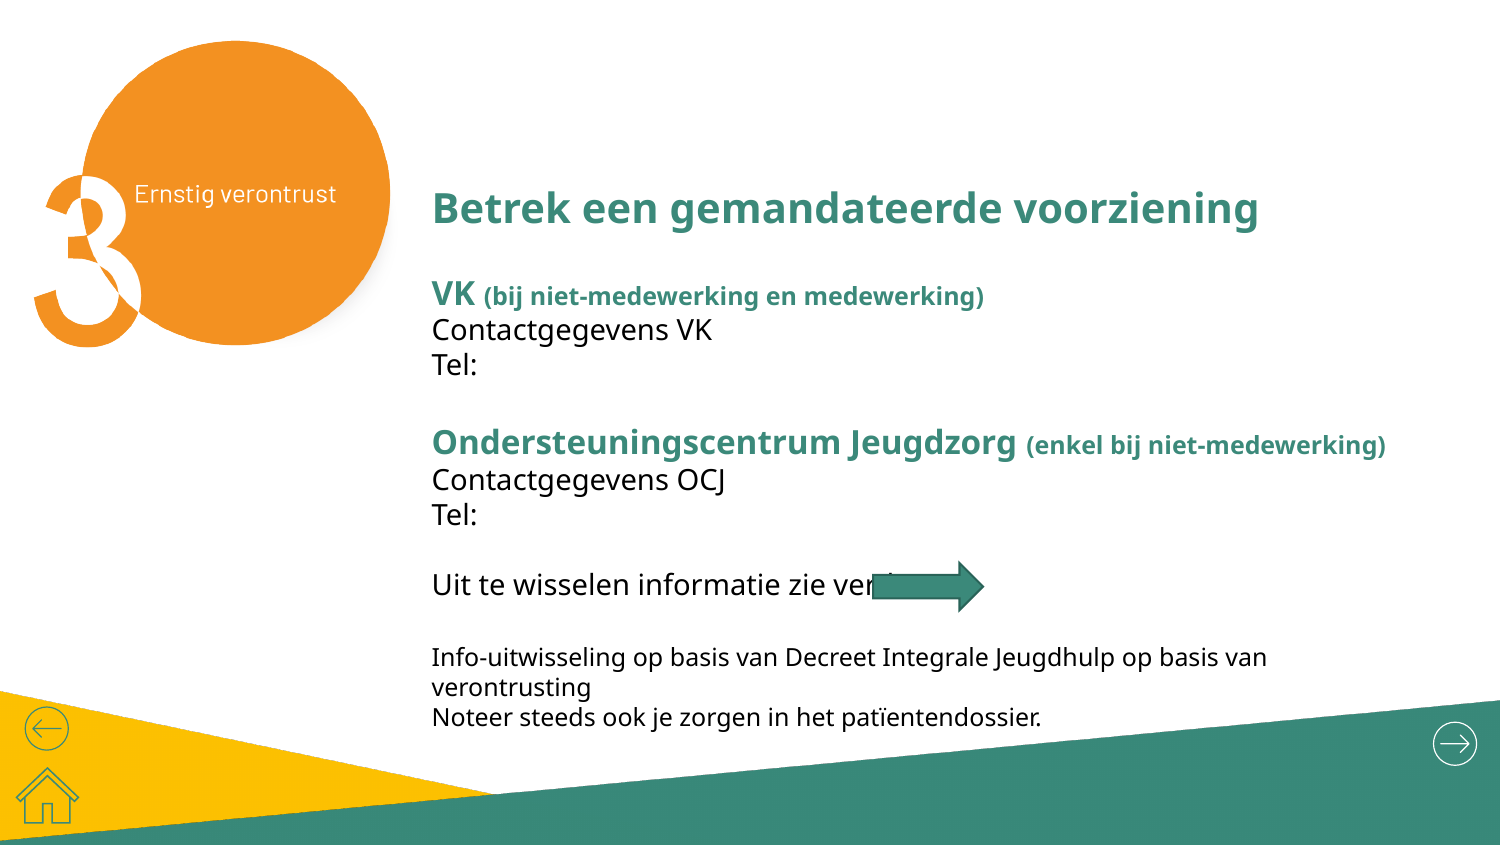

Betrek een gemandateerde voorziening
VK (bij niet-medewerking en medewerking)
Contactgegevens VK
Tel:
Ondersteuningscentrum Jeugdzorg (enkel bij niet-medewerking)
Contactgegevens OCJ
Tel:
Uit te wisselen informatie zie verder
Info-uitwisseling op basis van Decreet Integrale Jeugdhulp op basis van verontrusting
Noteer steeds ook je zorgen in het patïentendossier.